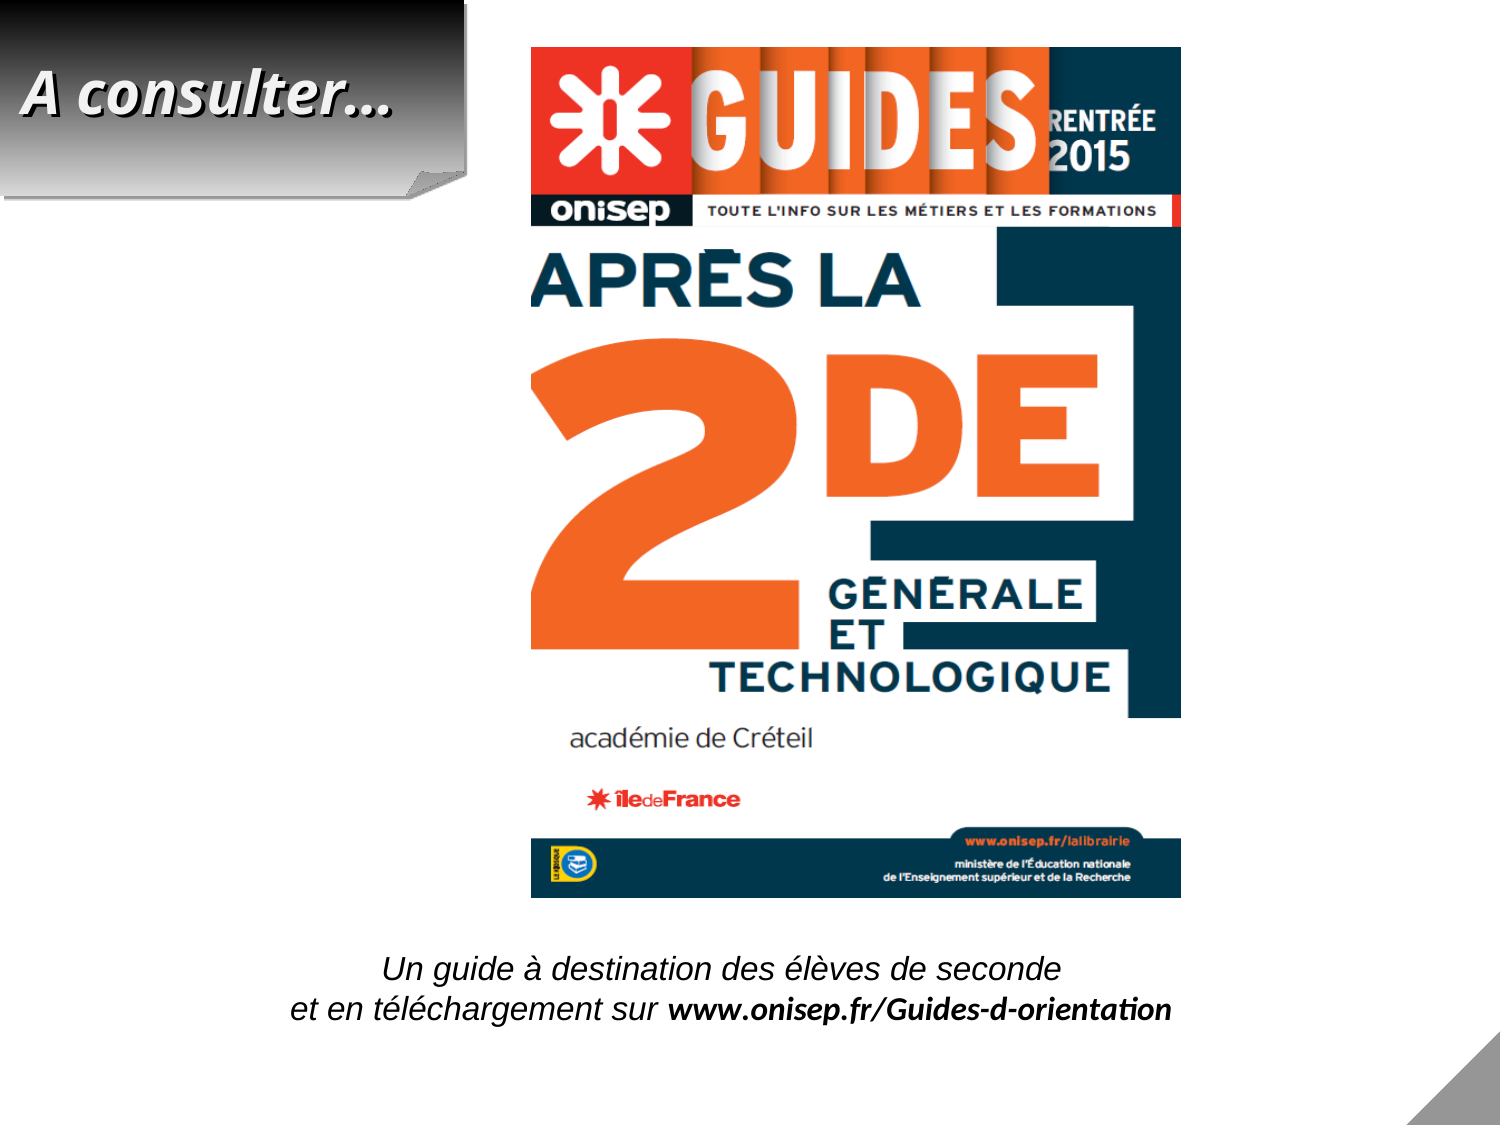

A consulter…
Un guide à destination des élèves de seconde
et en téléchargement sur www.onisep.fr/Guides-d-orientation